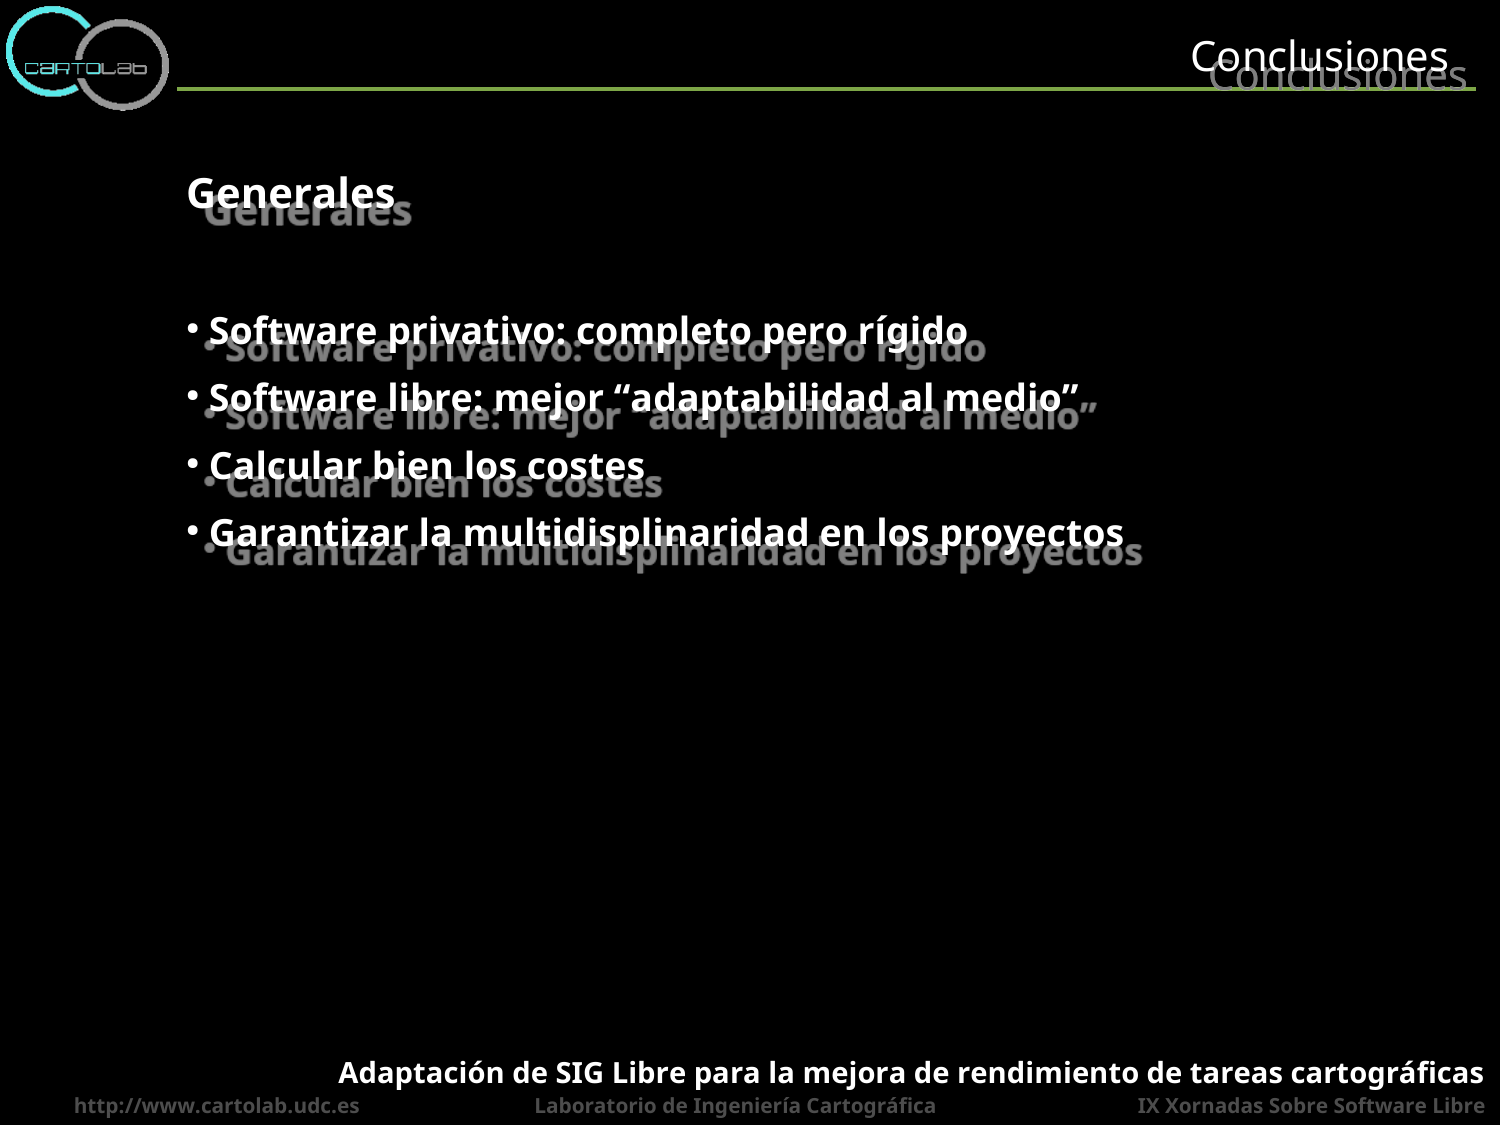

Conclusiones
Generales
 Software privativo: completo pero rígido
 Software libre: mejor “adaptabilidad al medio”
 Calcular bien los costes
 Garantizar la multidisplinaridad en los proyectos